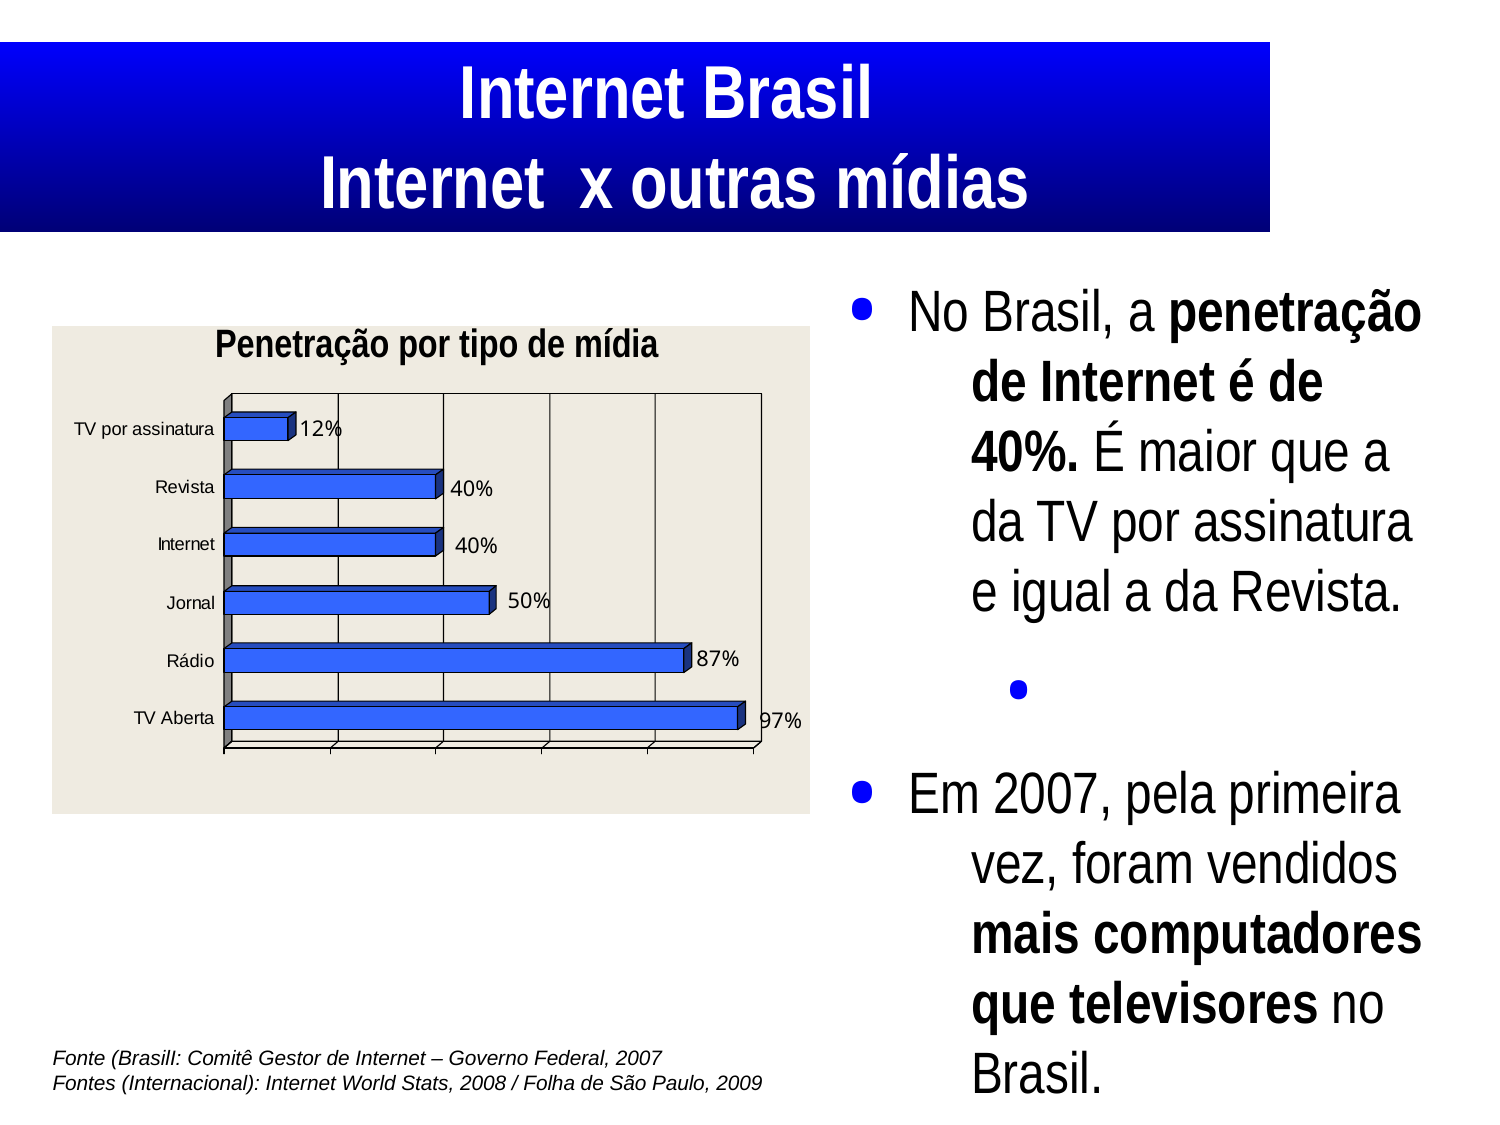

Internet Brasil
Internet x outras mídias
No Brasil, a penetração de Internet é de 40%. É maior que a da TV por assinatura e igual a da Revista.
Em 2007, pela primeira vez, foram vendidos mais computadores que televisores no Brasil.
Penetração por tipo de mídia
Fonte (BrasilI: Comitê Gestor de Internet – Governo Federal, 2007
Fontes (Internacional): Internet World Stats, 2008 / Folha de São Paulo, 2009